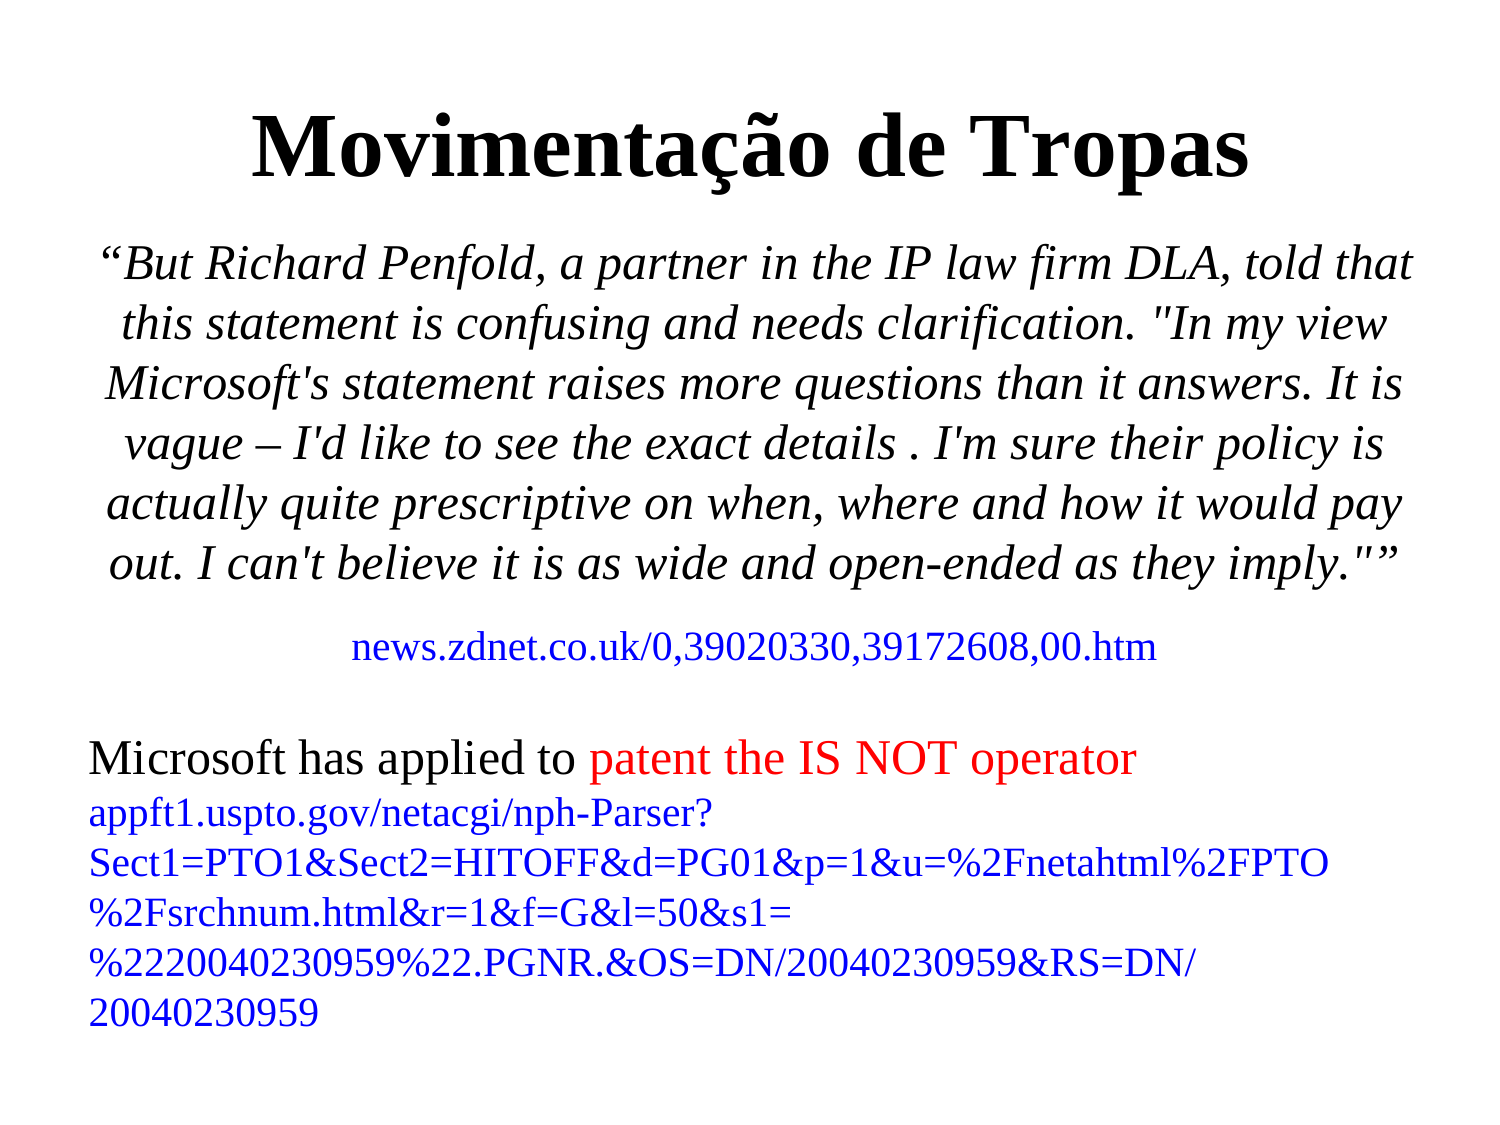

# Movimentação de Tropas
“But Richard Penfold, a partner in the IP law firm DLA, told that this statement is confusing and needs clarification. "In my view Microsoft's statement raises more questions than it answers. It is vague – I'd like to see the exact details . I'm sure their policy is actually quite prescriptive on when, where and how it would pay out. I can't believe it is as wide and open-ended as they imply."”
news.zdnet.co.uk/0,39020330,39172608,00.htm
Microsoft has applied to patent the IS NOT operator
appft1.uspto.gov/netacgi/nph-Parser?Sect1=PTO1&Sect2=HITOFF&d=PG01&p=1&u=%2Fnetahtml%2FPTO%2Fsrchnum.html&r=1&f=G&l=50&s1=%2220040230959%22.PGNR.&OS=DN/20040230959&RS=DN/20040230959